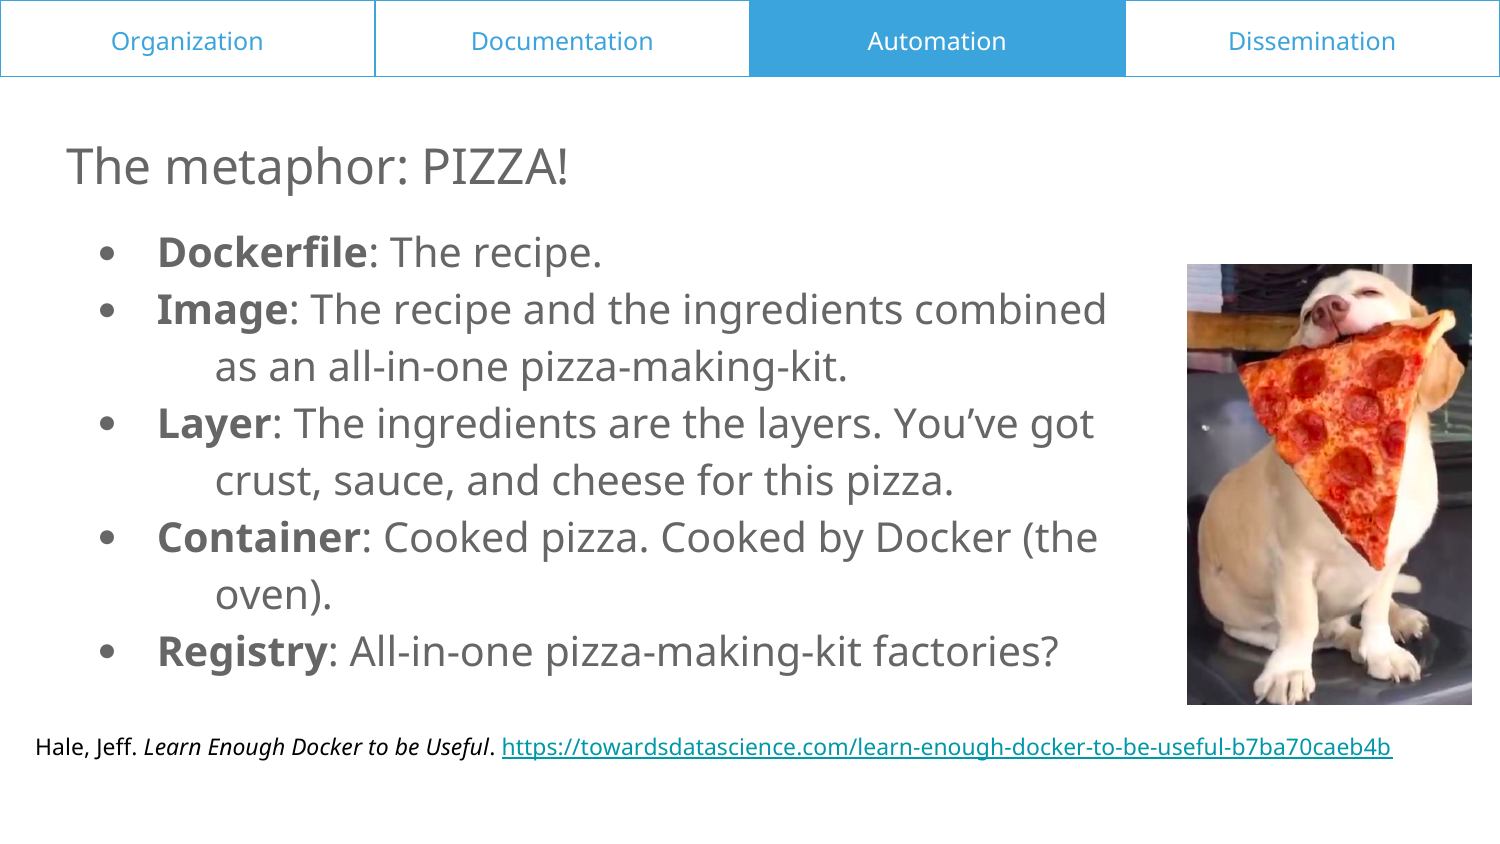

Organization
Documentation
Automation
Dissemination
# The metaphor: PIZZA!
Dockerfile: The recipe.
Image: The recipe and the ingredients combined as an all-in-one pizza-making-kit.
Layer: The ingredients are the layers. You’ve got crust, sauce, and cheese for this pizza.
Container: Cooked pizza. Cooked by Docker (the oven).
Registry: All-in-one pizza-making-kit factories?
Hale, Jeff. Learn Enough Docker to be Useful. https://towardsdatascience.com/learn-enough-docker-to-be-useful-b7ba70caeb4b